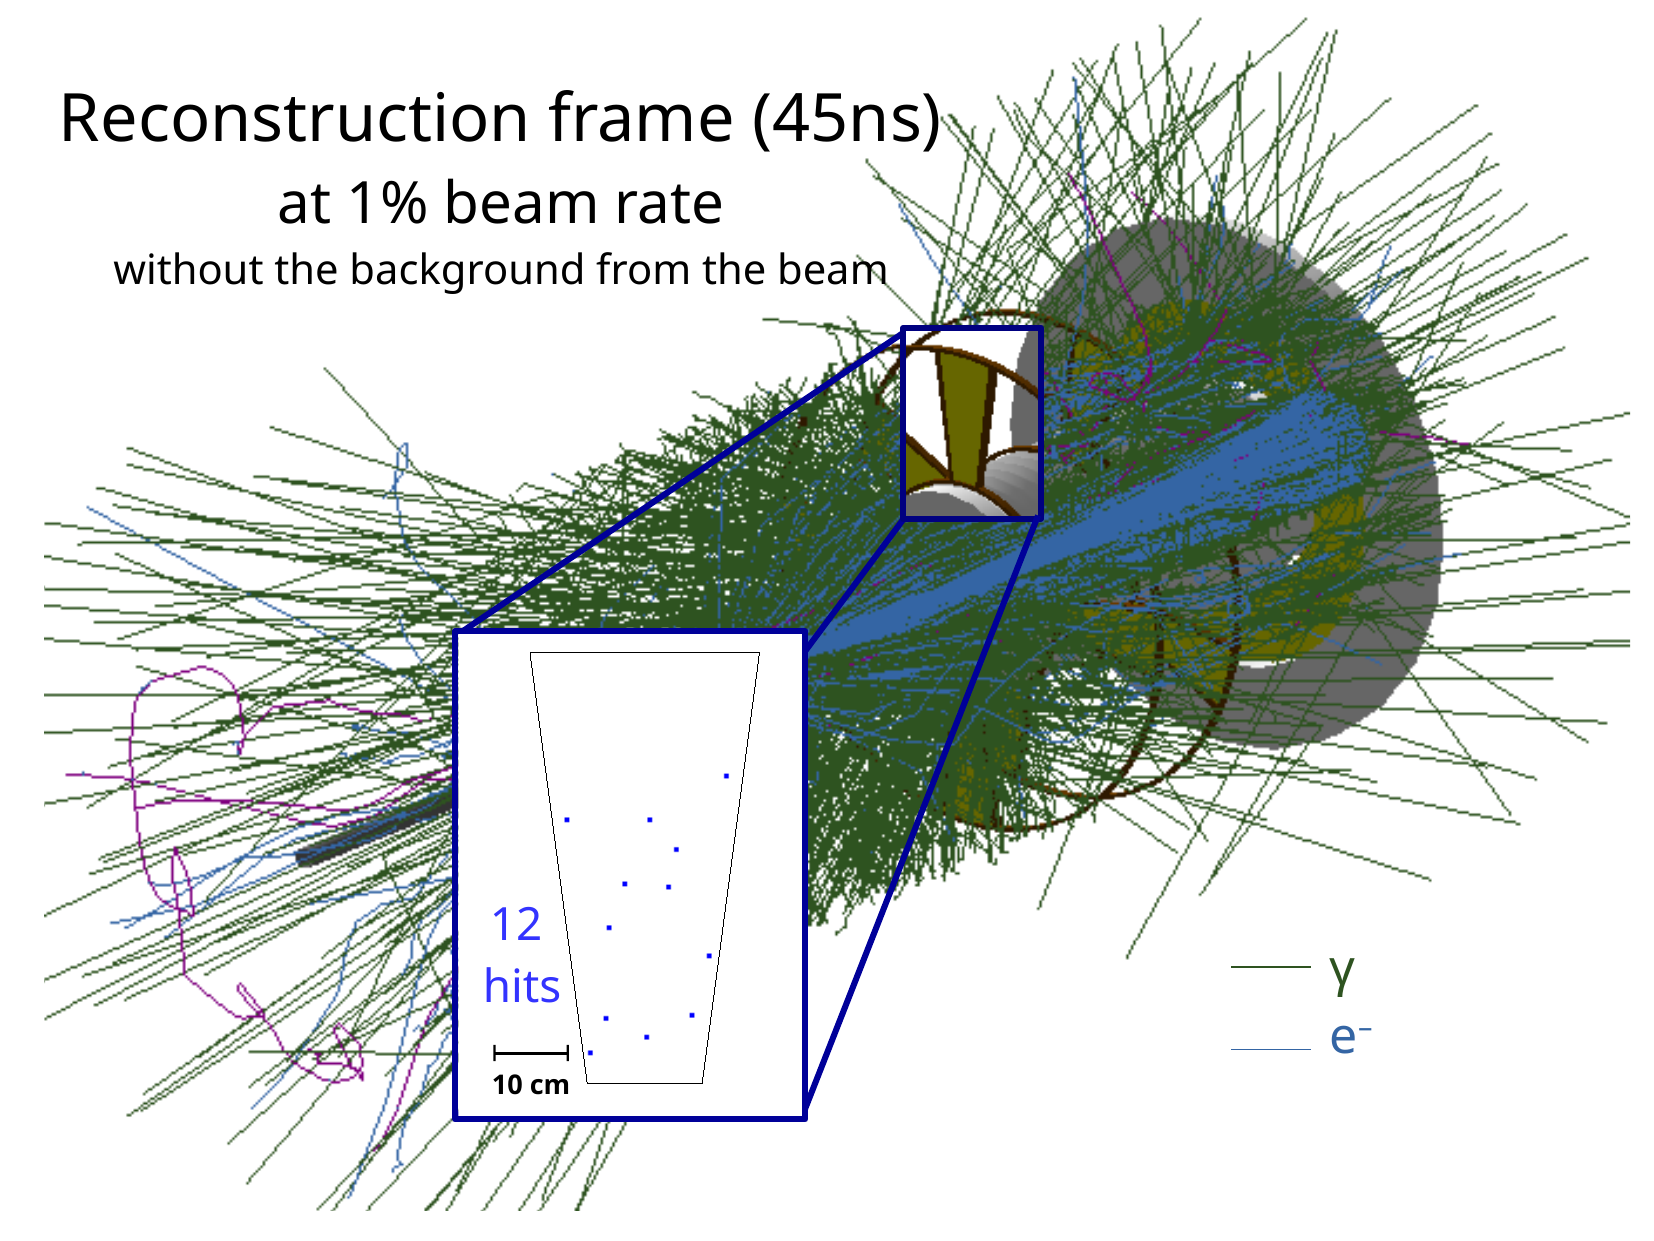

Reconstruction frame (45ns)
at 1% beam rate
without the background from the beam
12
hits
γ
e–
10 cm
10 cm
18